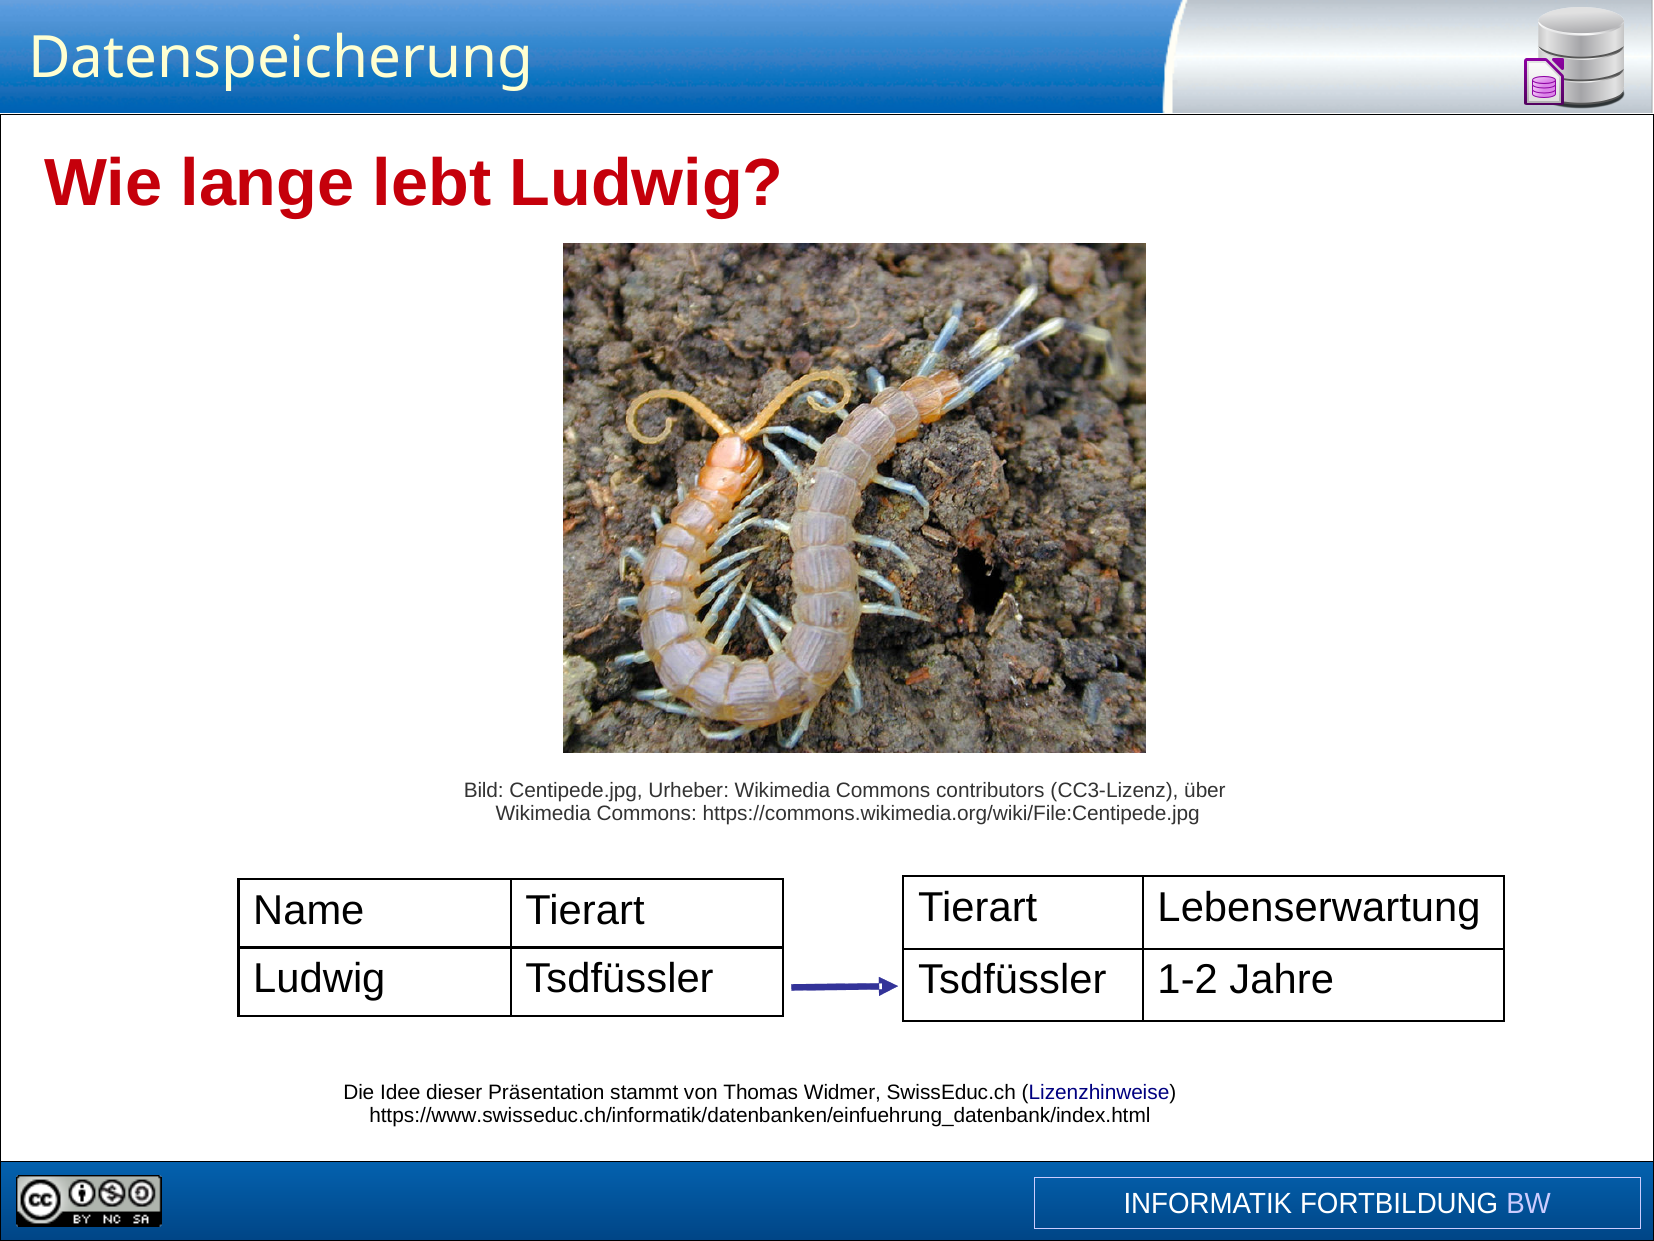

# Datenspeicherung
Wie lange lebt Ludwig?
Bild: Centipede.jpg, Urheber: Wikimedia Commons contributors (CC3-Lizenz), über
Wikimedia Commons: https://commons.wikimedia.org/wiki/File:Centipede.jpg
| Tierart | Lebenserwartung |
| --- | --- |
| Tsdfüssler | 1-2 Jahre |
| Name | Tierart |
| --- | --- |
| Ludwig | Tsdfüssler |
Die Idee dieser Präsentation stammt von Thomas Widmer, SwissEduc.ch (Lizenzhinweise) https://www.swisseduc.ch/informatik/datenbanken/einfuehrung_datenbank/index.html